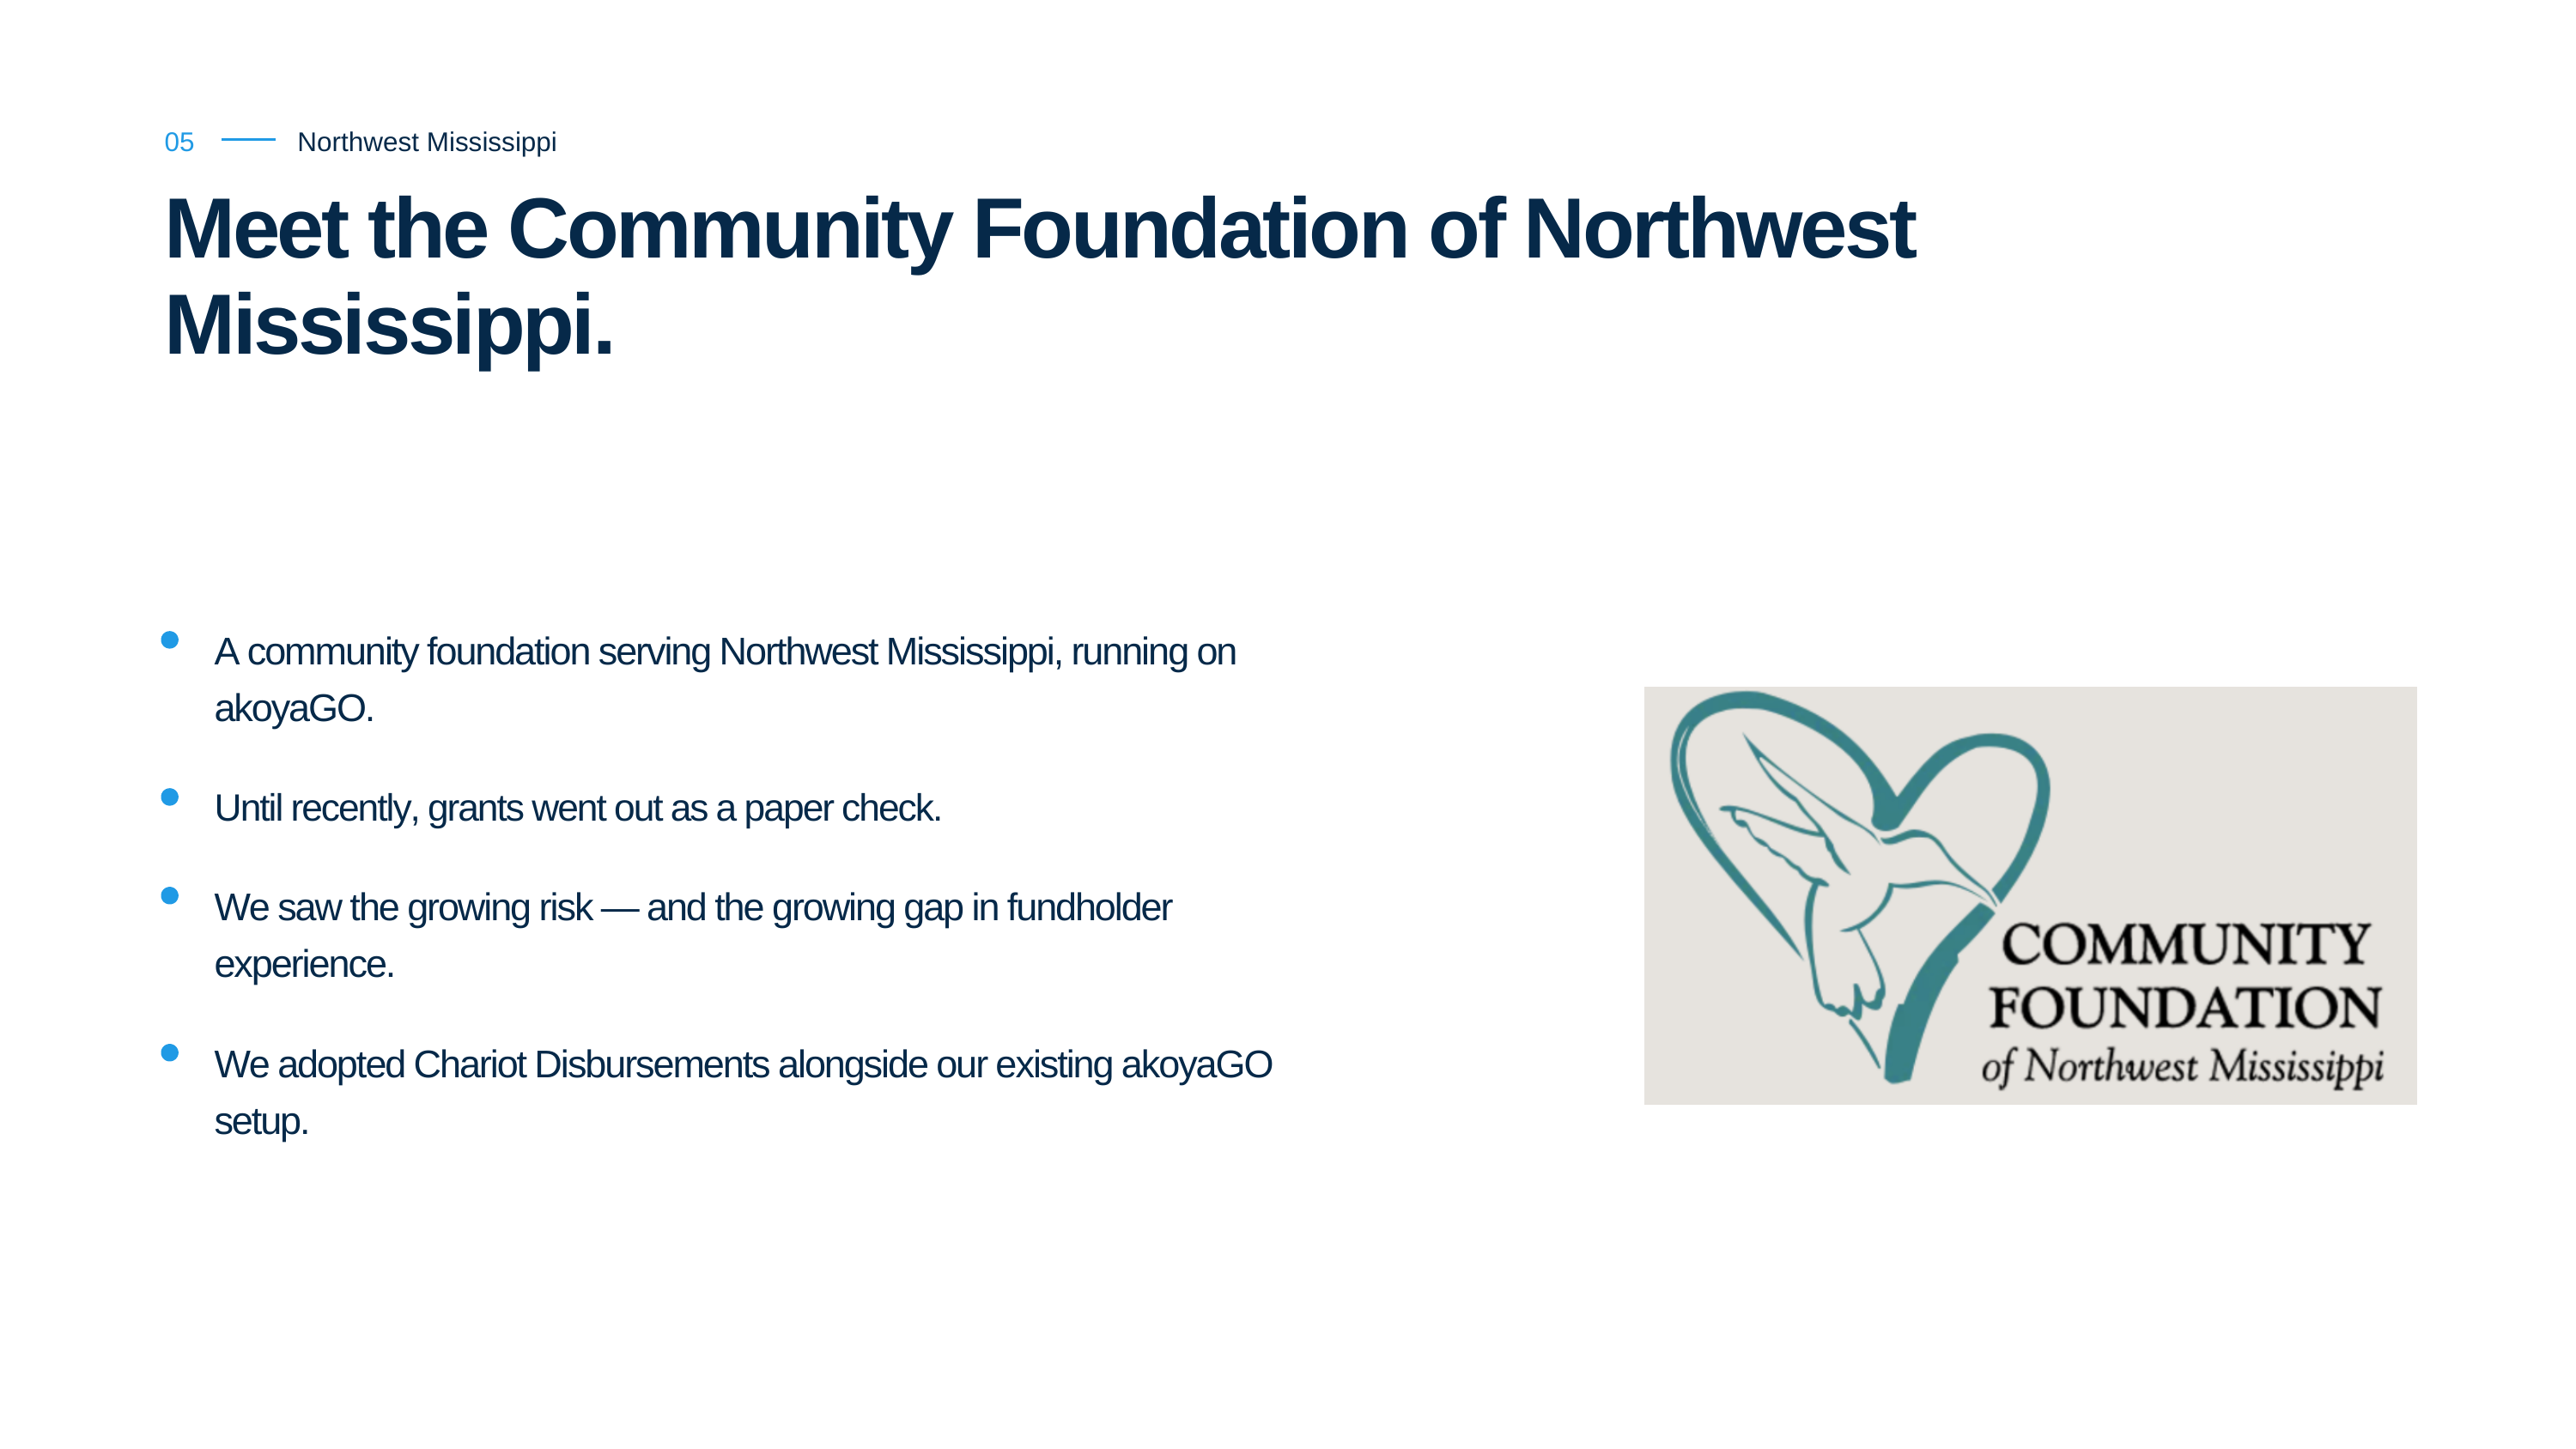

05
Northwest Mississippi
Meet the Community Foundation of Northwest Mississippi.
A community foundation serving Northwest Mississippi, running on akoyaGO.
Until recently, grants went out as a paper check.
We saw the growing risk — and the growing gap in fundholder experience.
We adopted Chariot Disbursements alongside our existing akoyaGO setup.